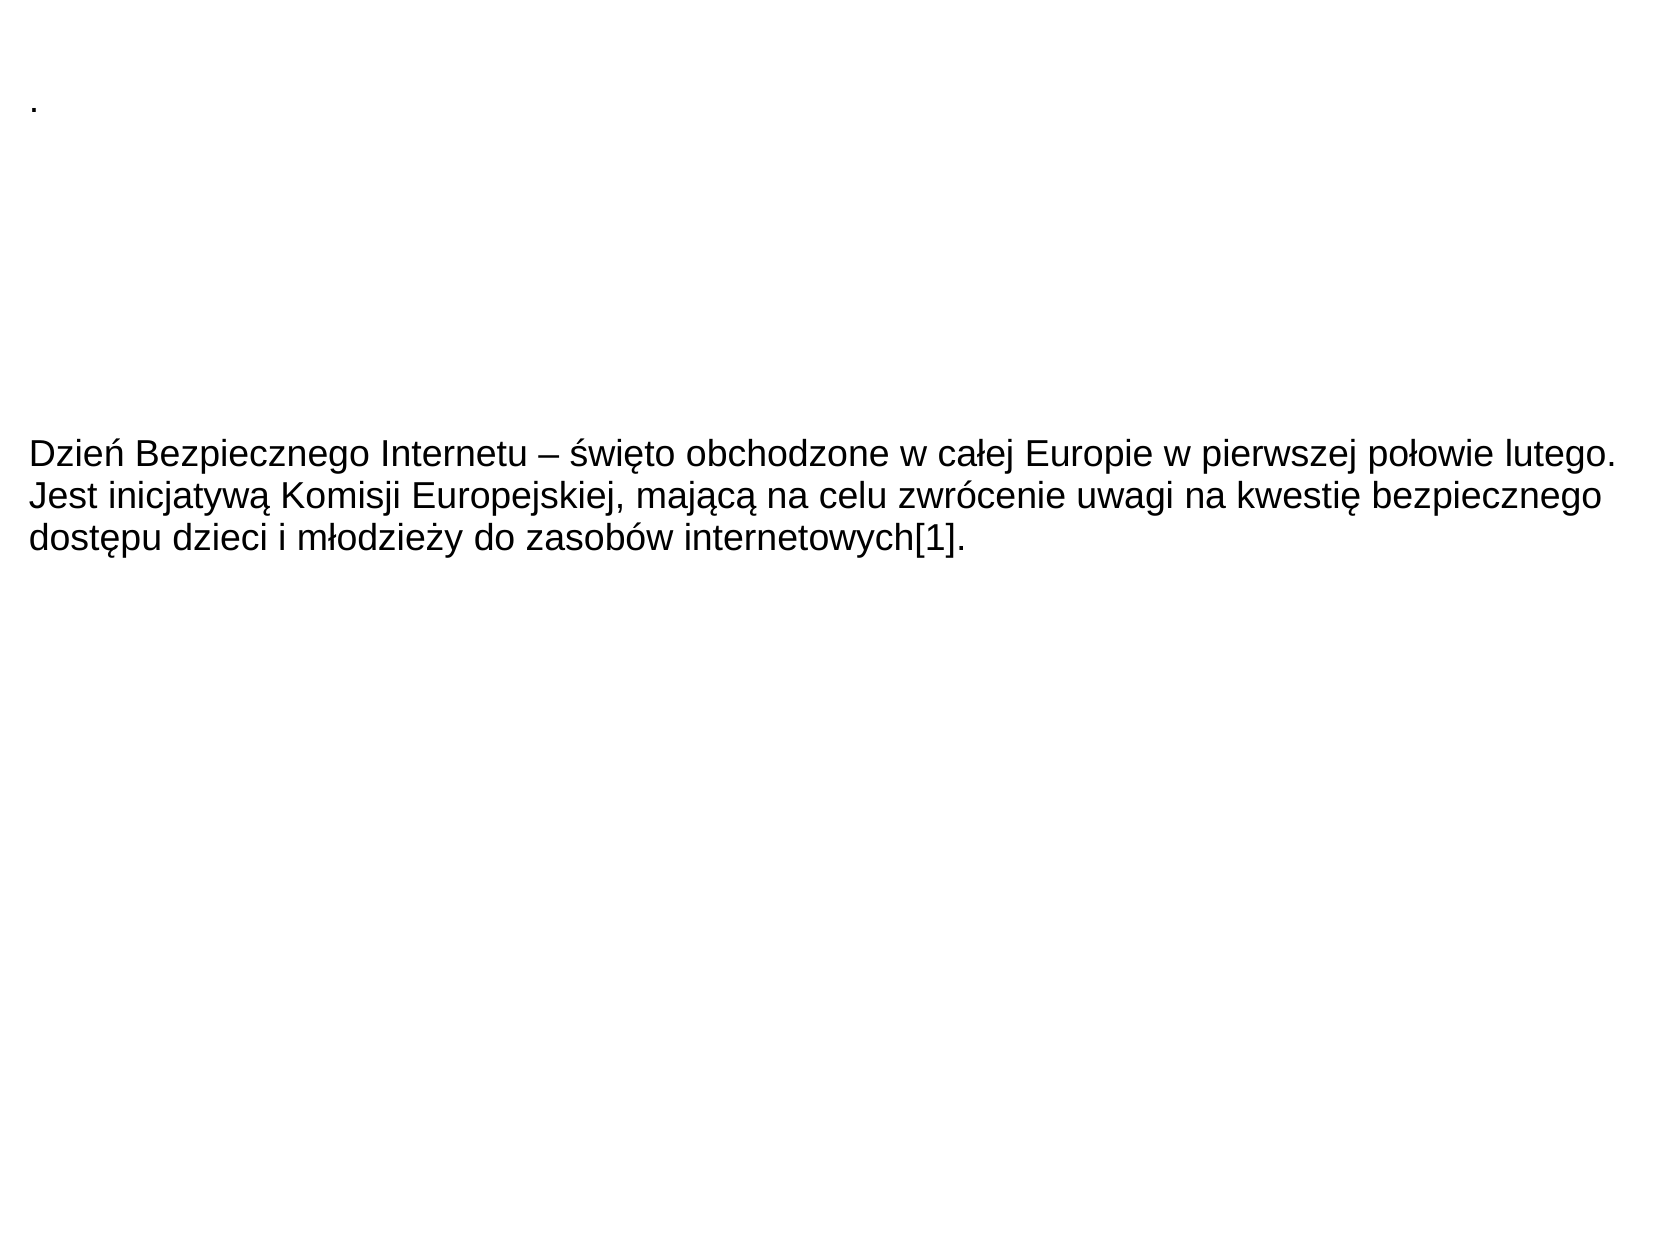

.
Dzień Bezpiecznego Internetu – święto obchodzone w całej Europie w pierwszej połowie lutego. Jest inicjatywą Komisji Europejskiej, mającą na celu zwrócenie uwagi na kwestię bezpiecznego dostępu dzieci i młodzieży do zasobów internetowych[1].